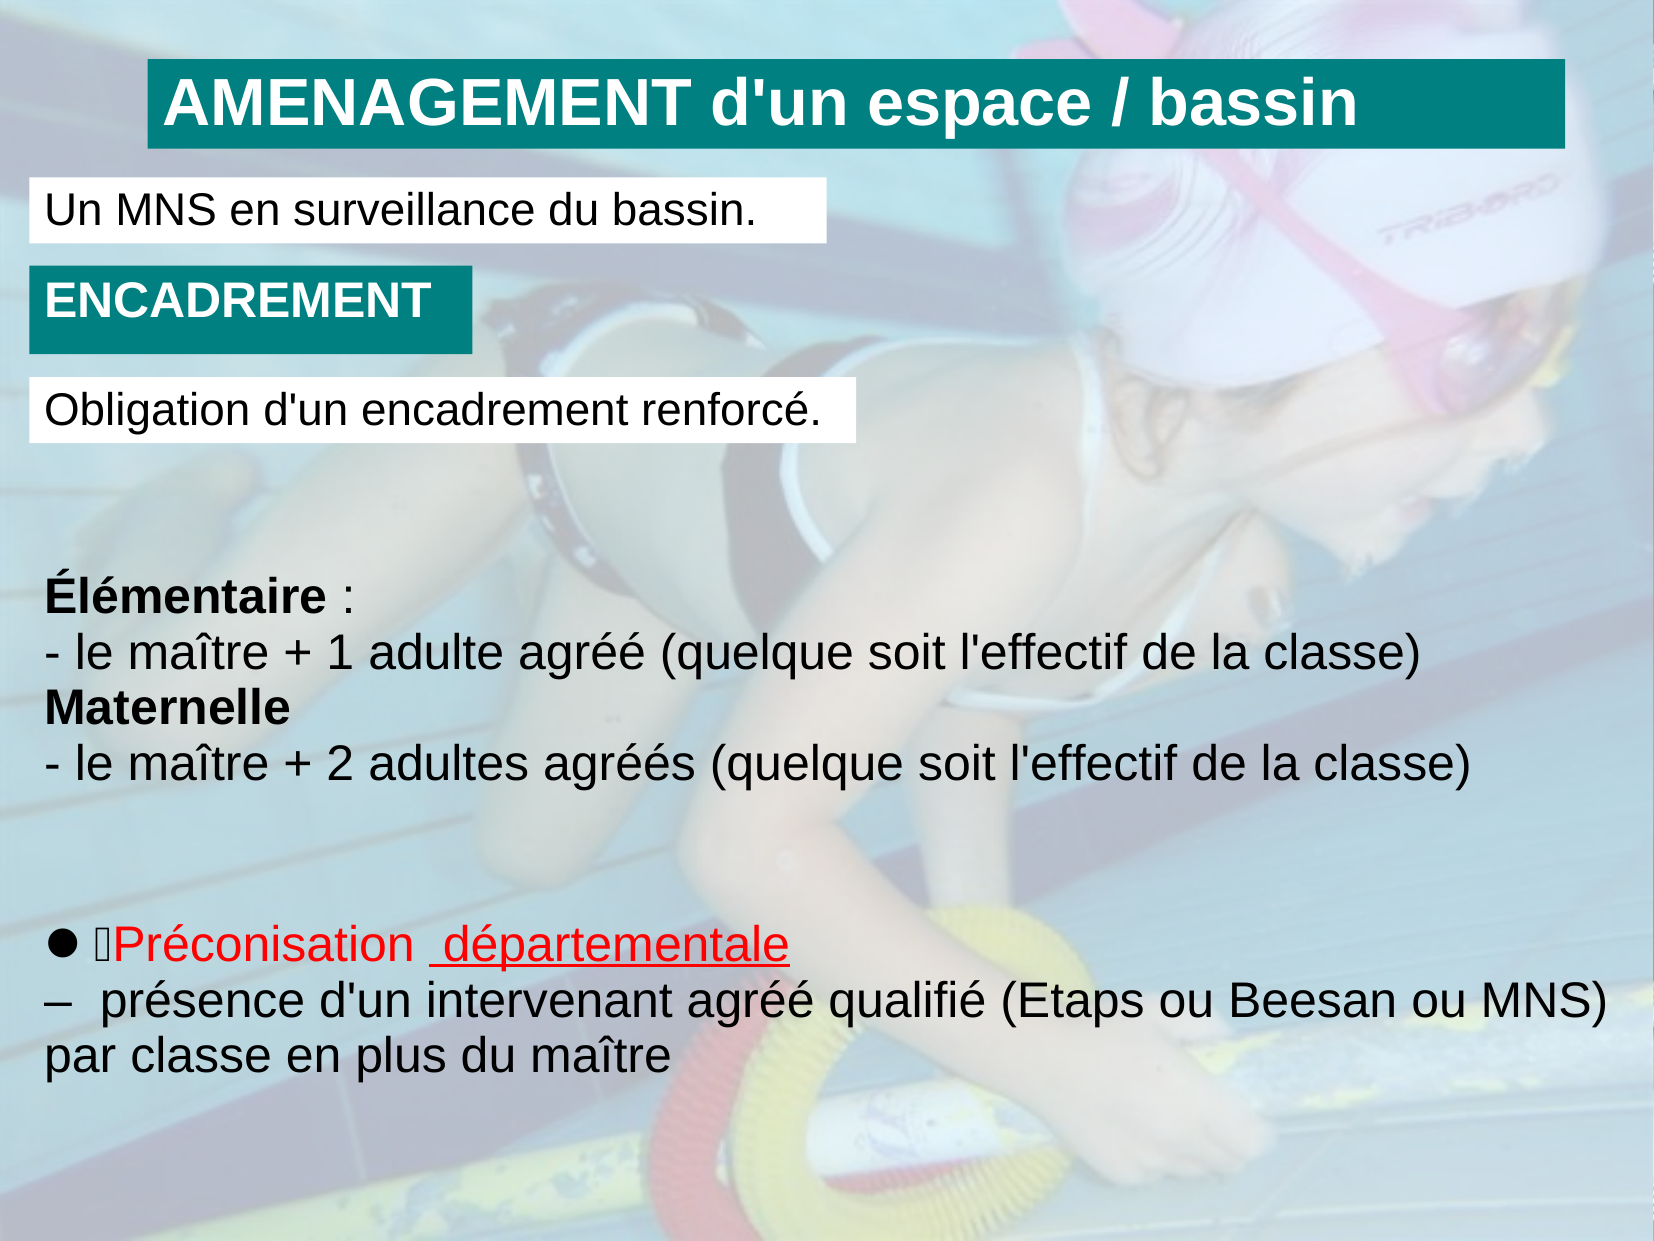

AMENAGEMENT d'un espace / bassin
Un MNS en surveillance du bassin.
ENCADREMENT
Obligation d'un encadrement renforcé.
Élémentaire :
- le maître + 1 adulte agréé (quelque soit l'effectif de la classe)‏
Maternelle
- le maître + 2 adultes agréés (quelque soit l'effectif de la classe)‏
Préconisation départementale
– présence d'un intervenant agréé qualifié (Etaps ou Beesan ou MNS) par classe en plus du maître